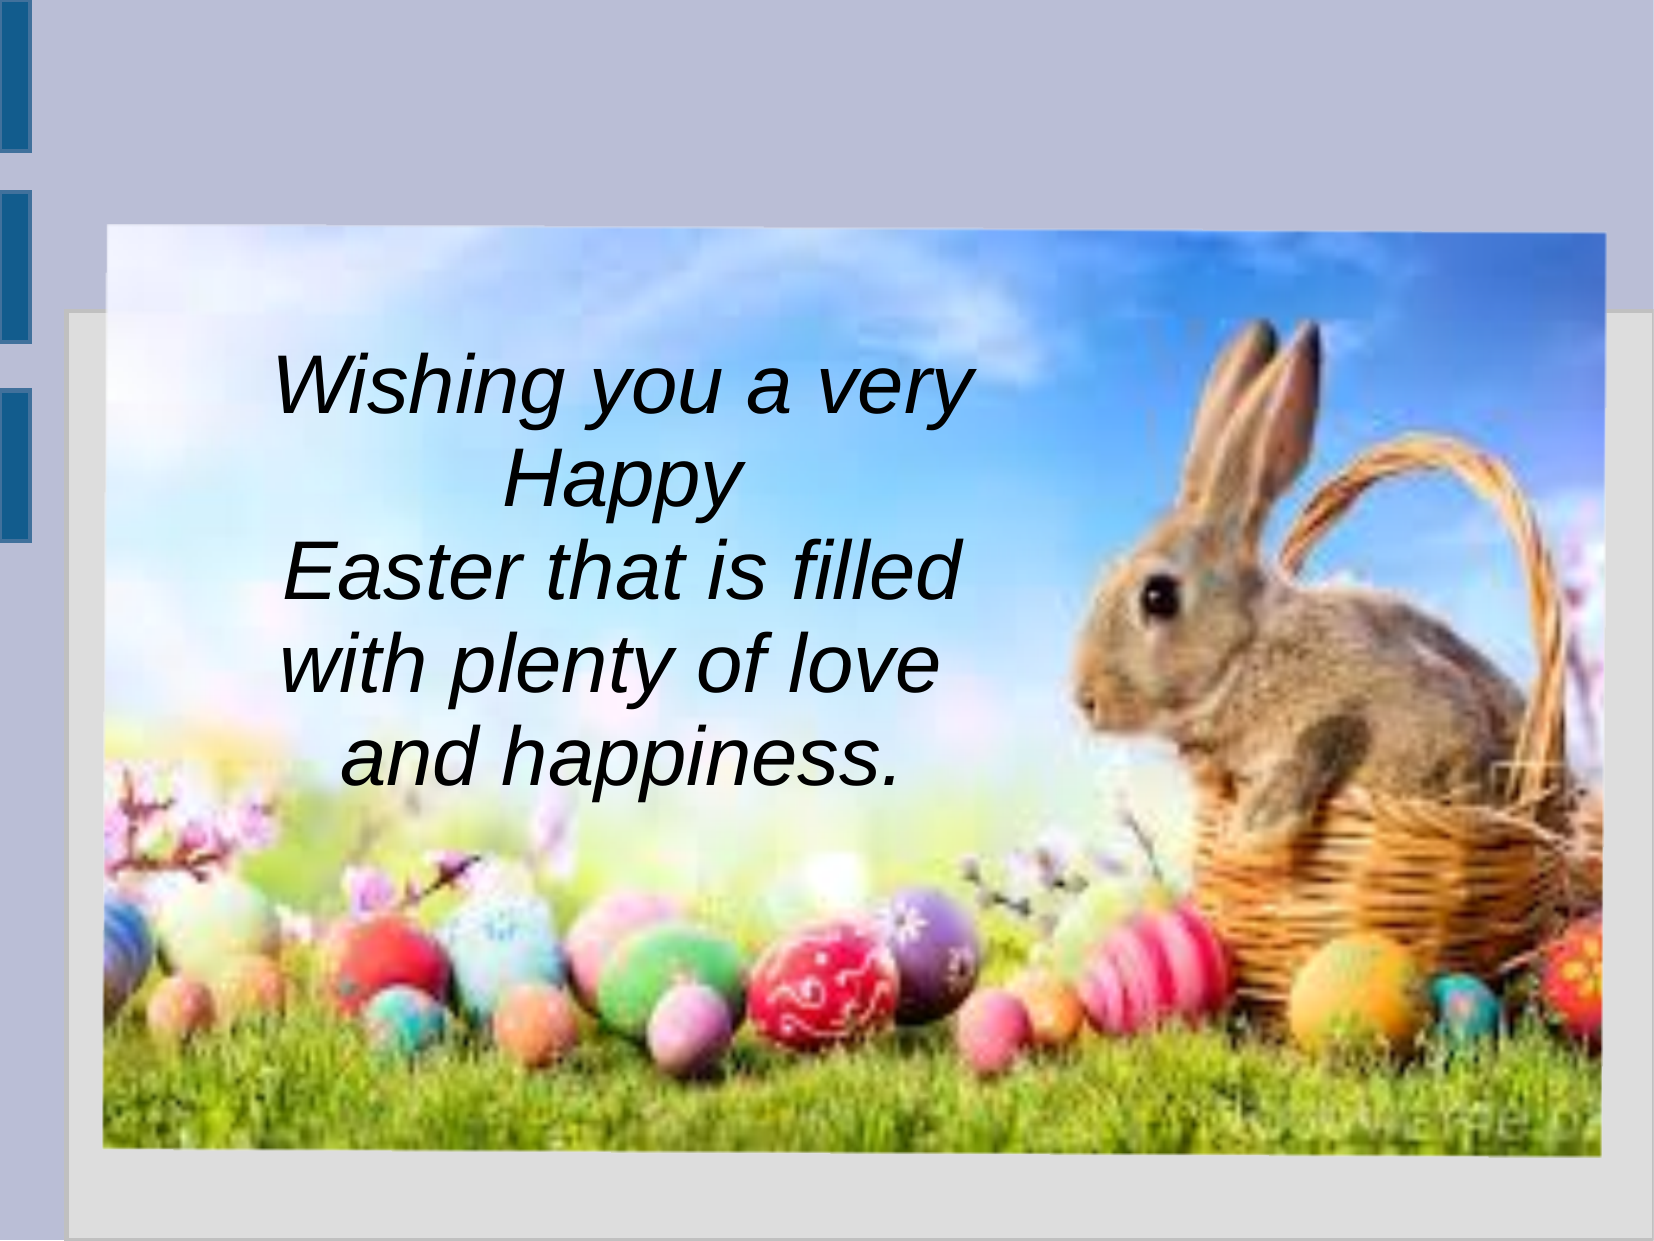

#
Wishing you a very Happy
 Easter that is filled
with plenty of love
and happiness.